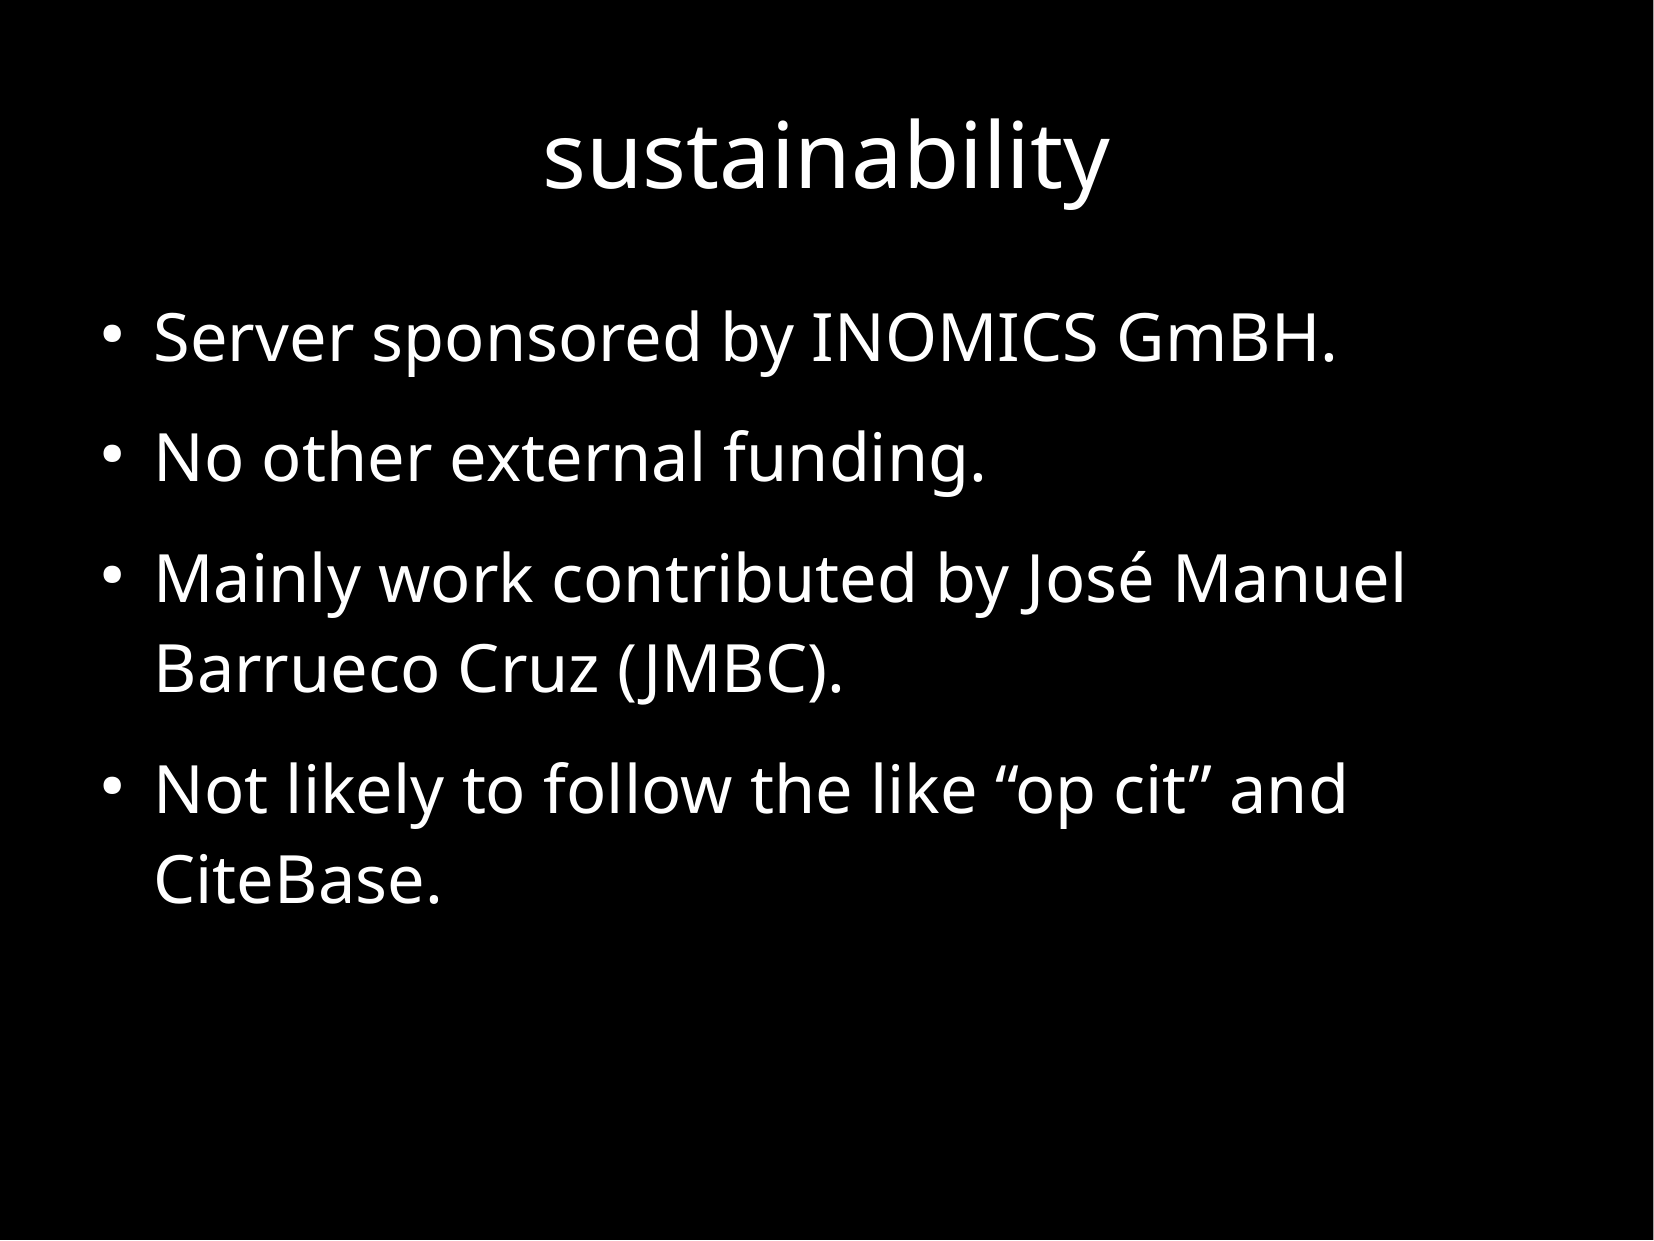

# sustainability
Server sponsored by INOMICS GmBH.
No other external funding.
Mainly work contributed by José Manuel Barrueco Cruz (JMBC).
Not likely to follow the like “op cit” and CiteBase.